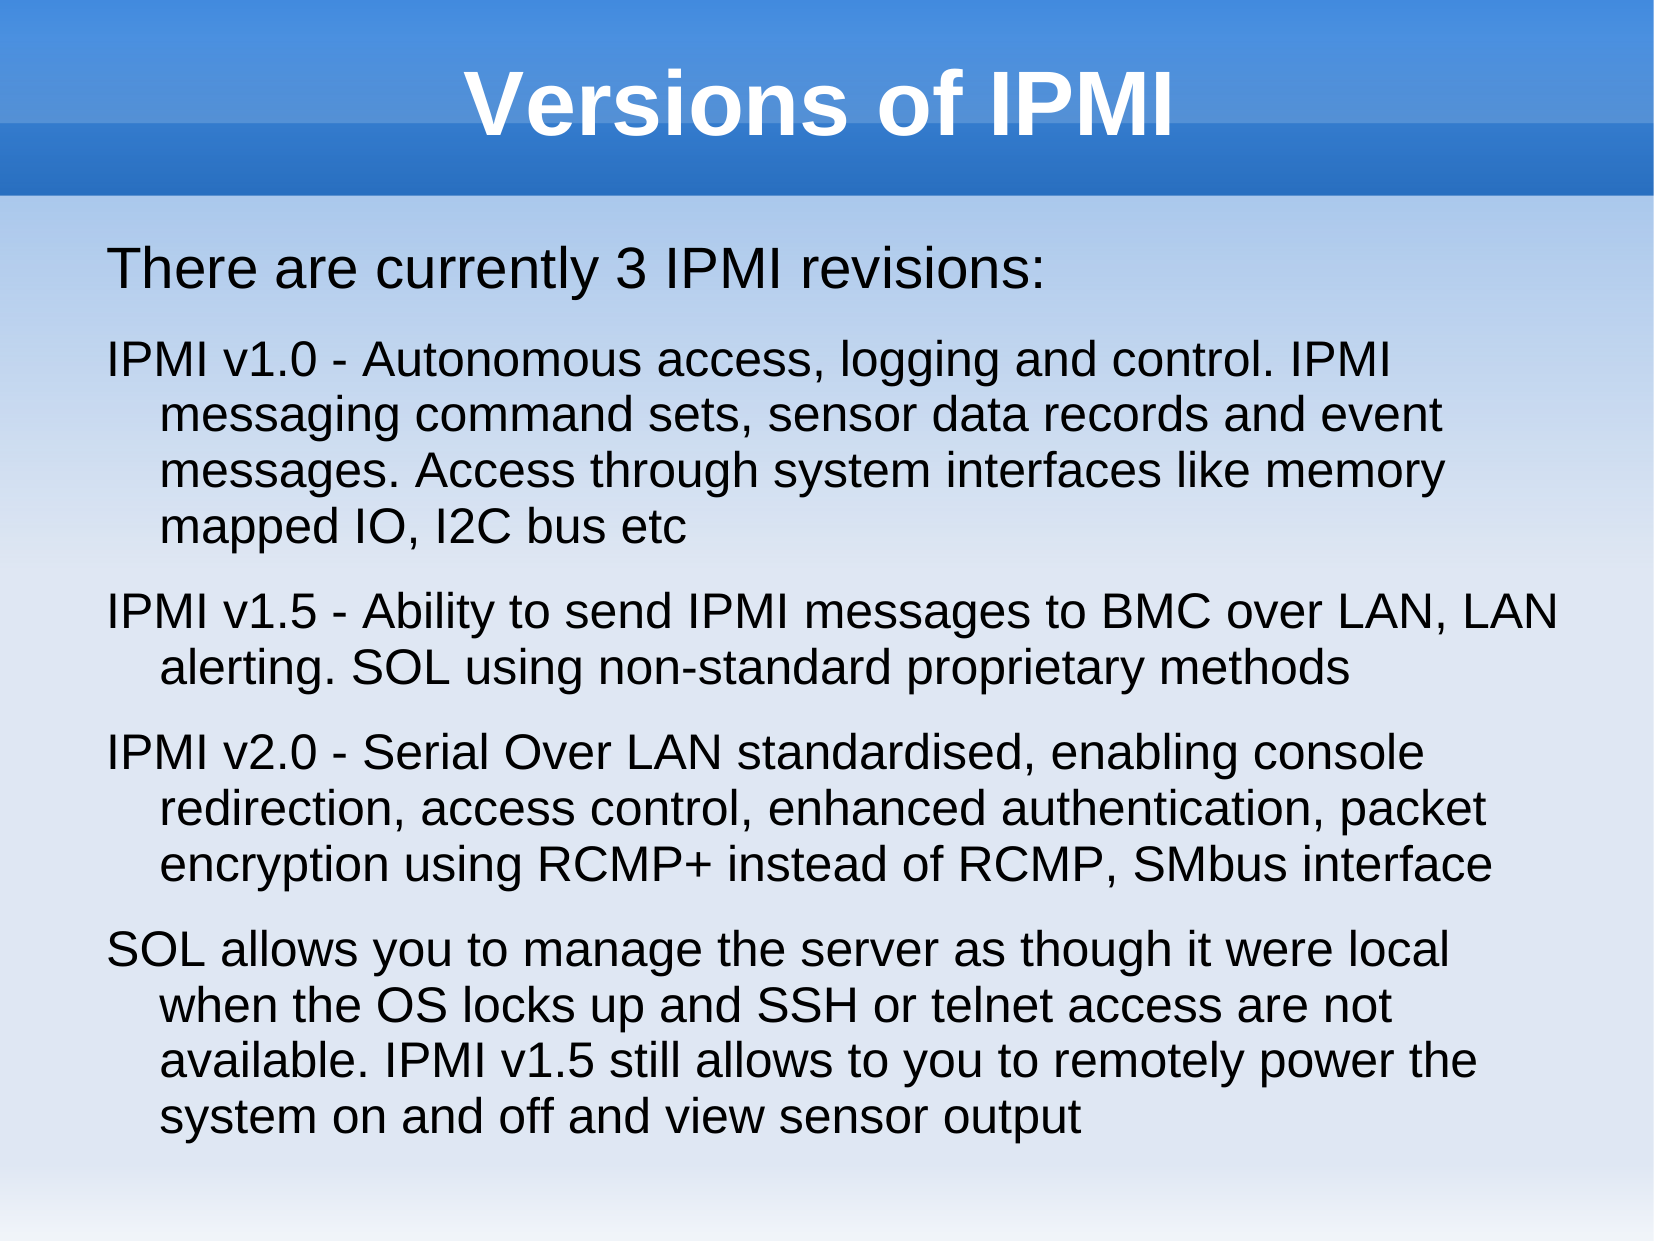

# Versions of IPMI
There are currently 3 IPMI revisions:
IPMI v1.0 - Autonomous access, logging and control. IPMI messaging command sets, sensor data records and event messages. Access through system interfaces like memory mapped IO, I2C bus etc
IPMI v1.5 - Ability to send IPMI messages to BMC over LAN, LAN alerting. SOL using non-standard proprietary methods
IPMI v2.0 - Serial Over LAN standardised, enabling console redirection, access control, enhanced authentication, packet encryption using RCMP+ instead of RCMP, SMbus interface
SOL allows you to manage the server as though it were local when the OS locks up and SSH or telnet access are not available. IPMI v1.5 still allows to you to remotely power the system on and off and view sensor output